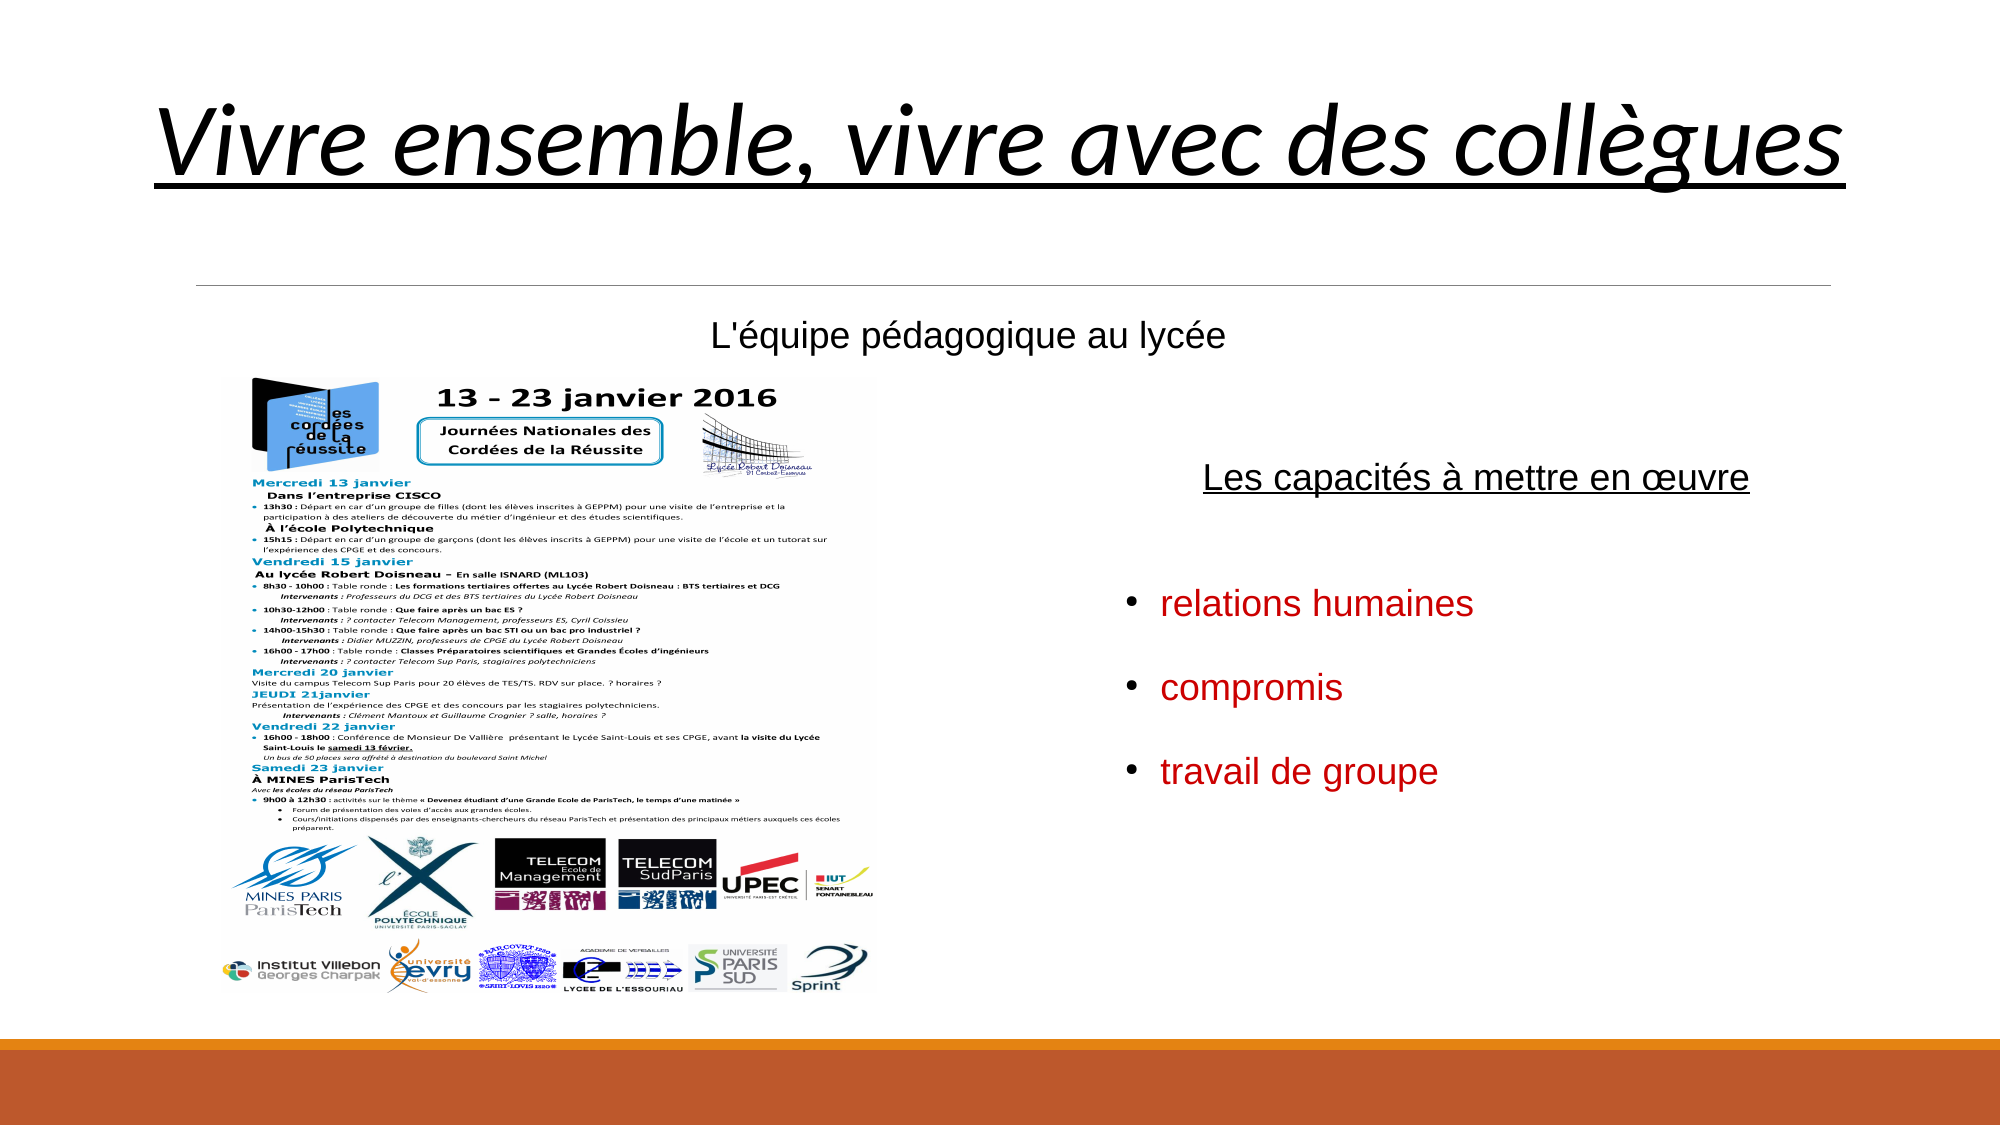

Vivre ensemble, vivre avec des collègues
L'équipe pédagogique au lycée
Les capacités à mettre en œuvre
relations humaines
compromis
travail de groupe